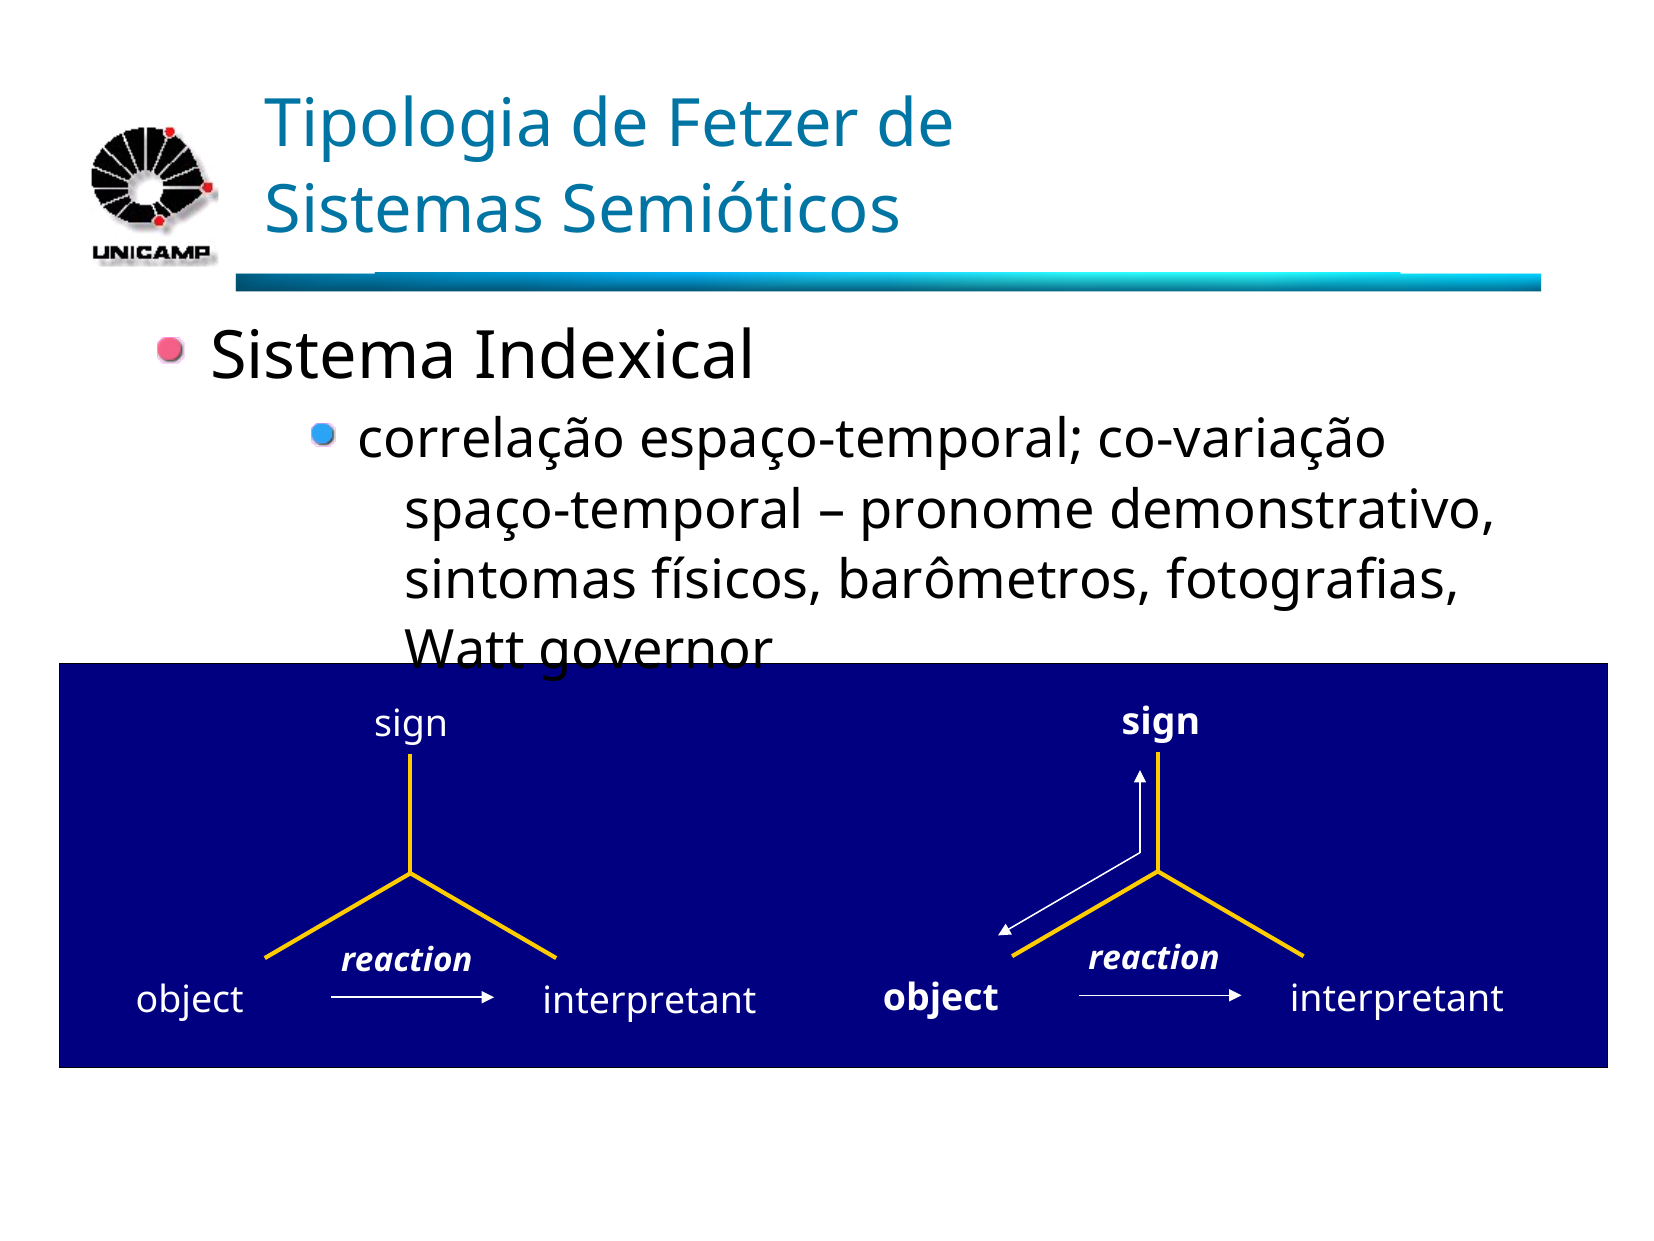

# Tipologia de Fetzer de Sistemas Semióticos
Sistema Indexical
correlação espaço-temporal; co-variação spaço-temporal – pronome demonstrativo, sintomas físicos, barômetros, fotografias, Watt governor
sign
reaction
object
interpretant
sign
reaction
object
interpretant